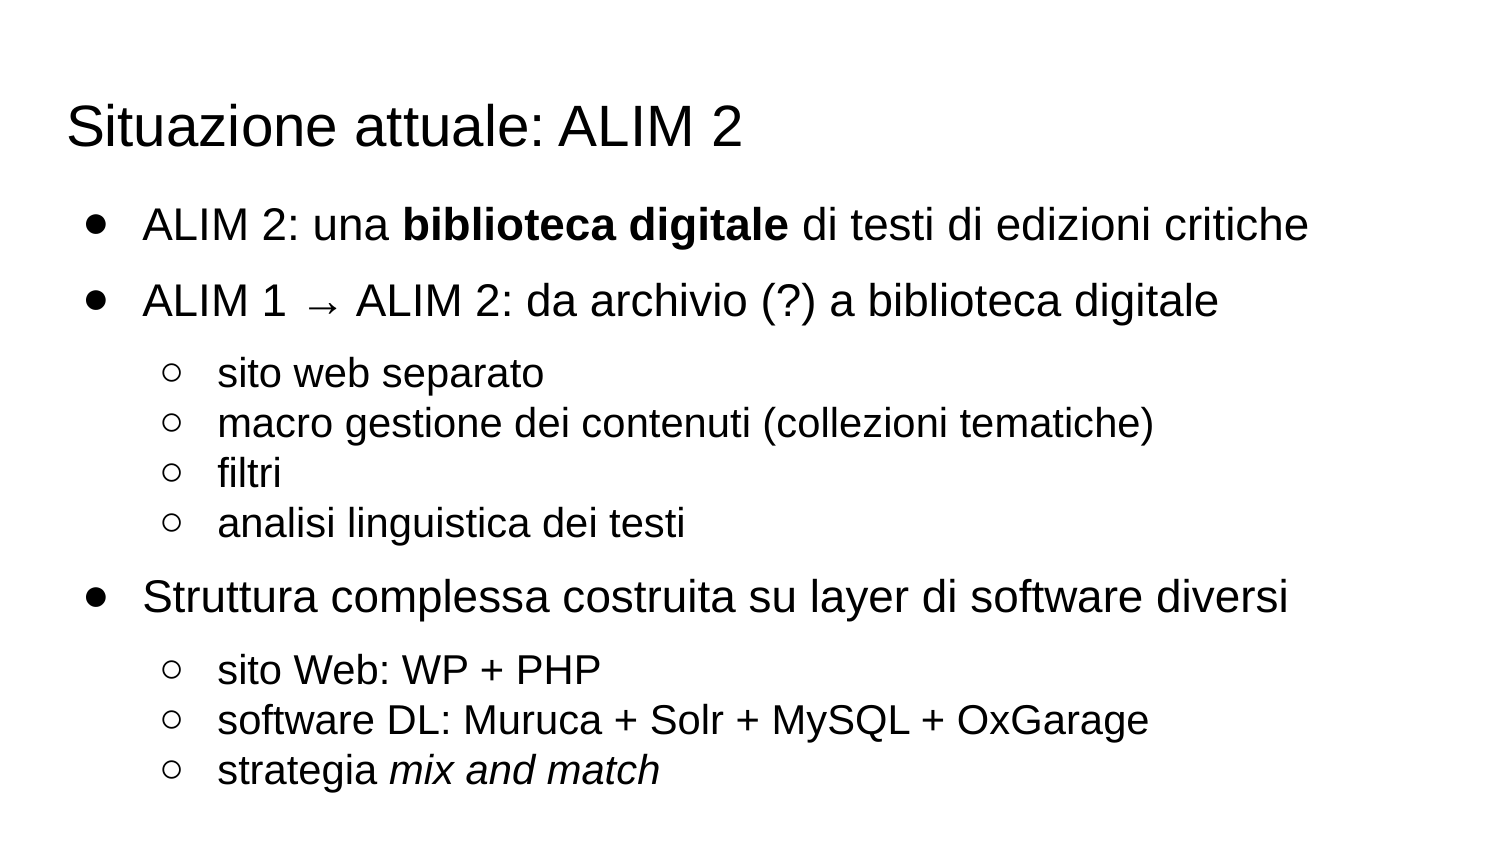

# Situazione attuale: ALIM 2
ALIM 2: una biblioteca digitale di testi di edizioni critiche
ALIM 1 → ALIM 2: da archivio (?) a biblioteca digitale
sito web separato
macro gestione dei contenuti (collezioni tematiche)
filtri
analisi linguistica dei testi
Struttura complessa costruita su layer di software diversi
sito Web: WP + PHP
software DL: Muruca + Solr + MySQL + OxGarage
strategia mix and match